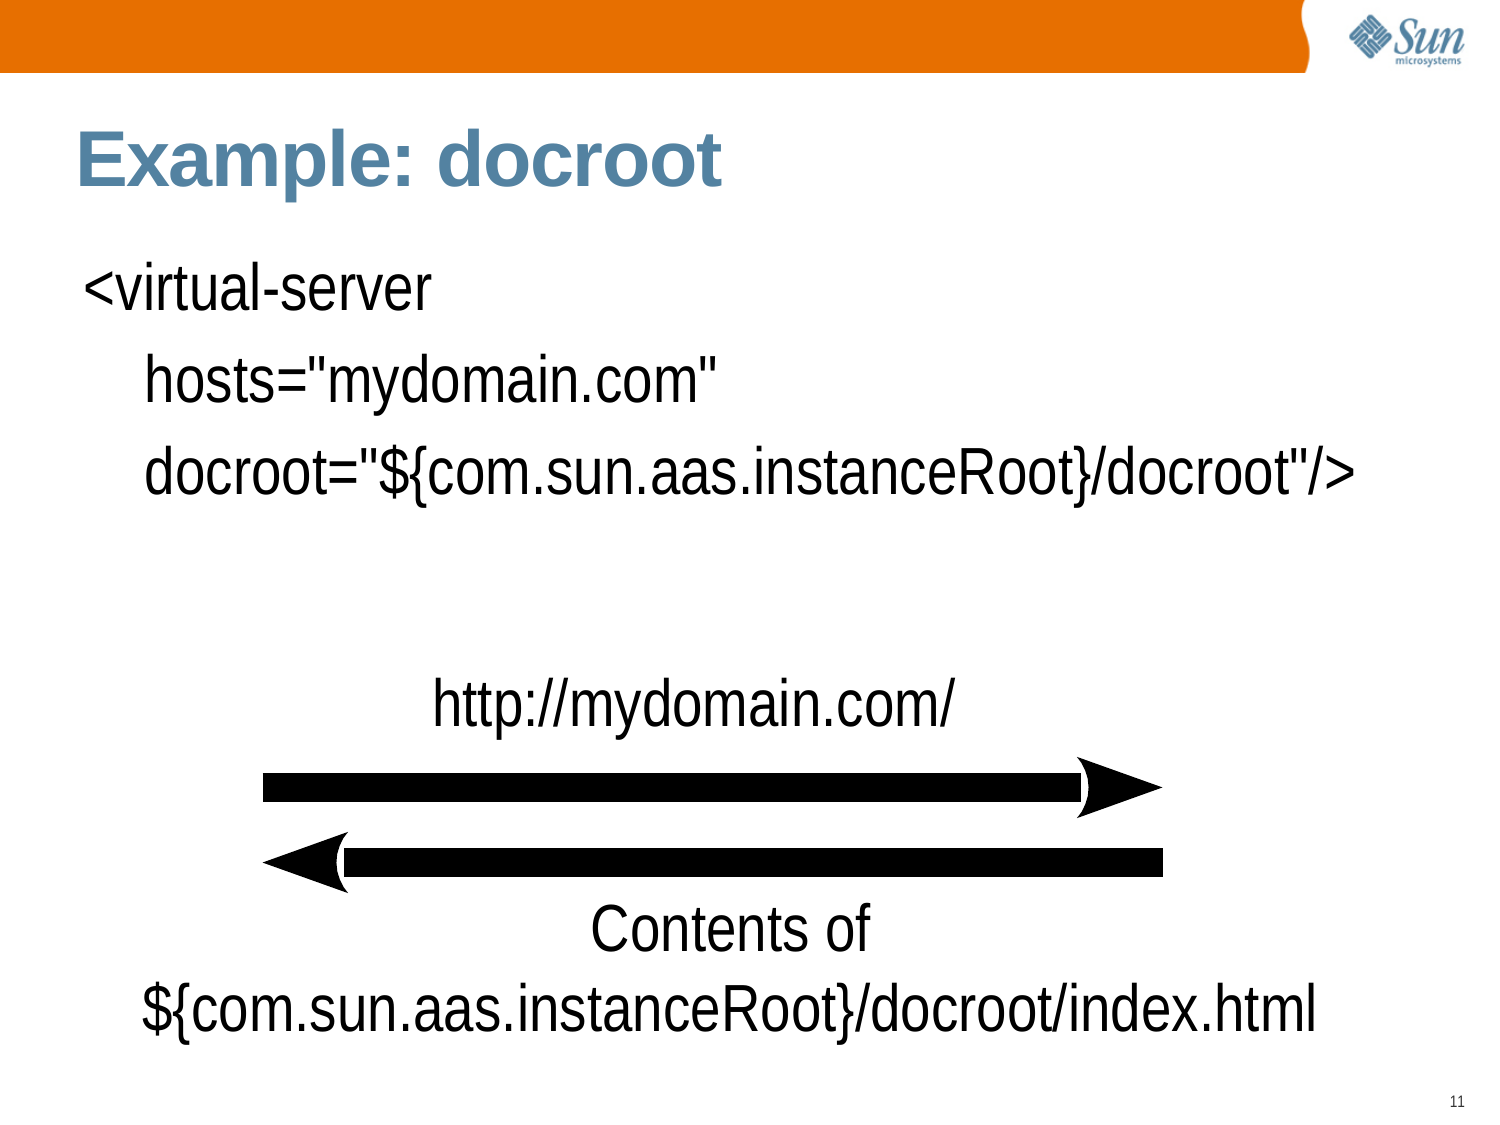

# Example: docroot
<virtual-server
 hosts="mydomain.com"
 docroot="${com.sun.aas.instanceRoot}/docroot"/>
http://mydomain.com/
Contents of
${com.sun.aas.instanceRoot}/docroot/index.html